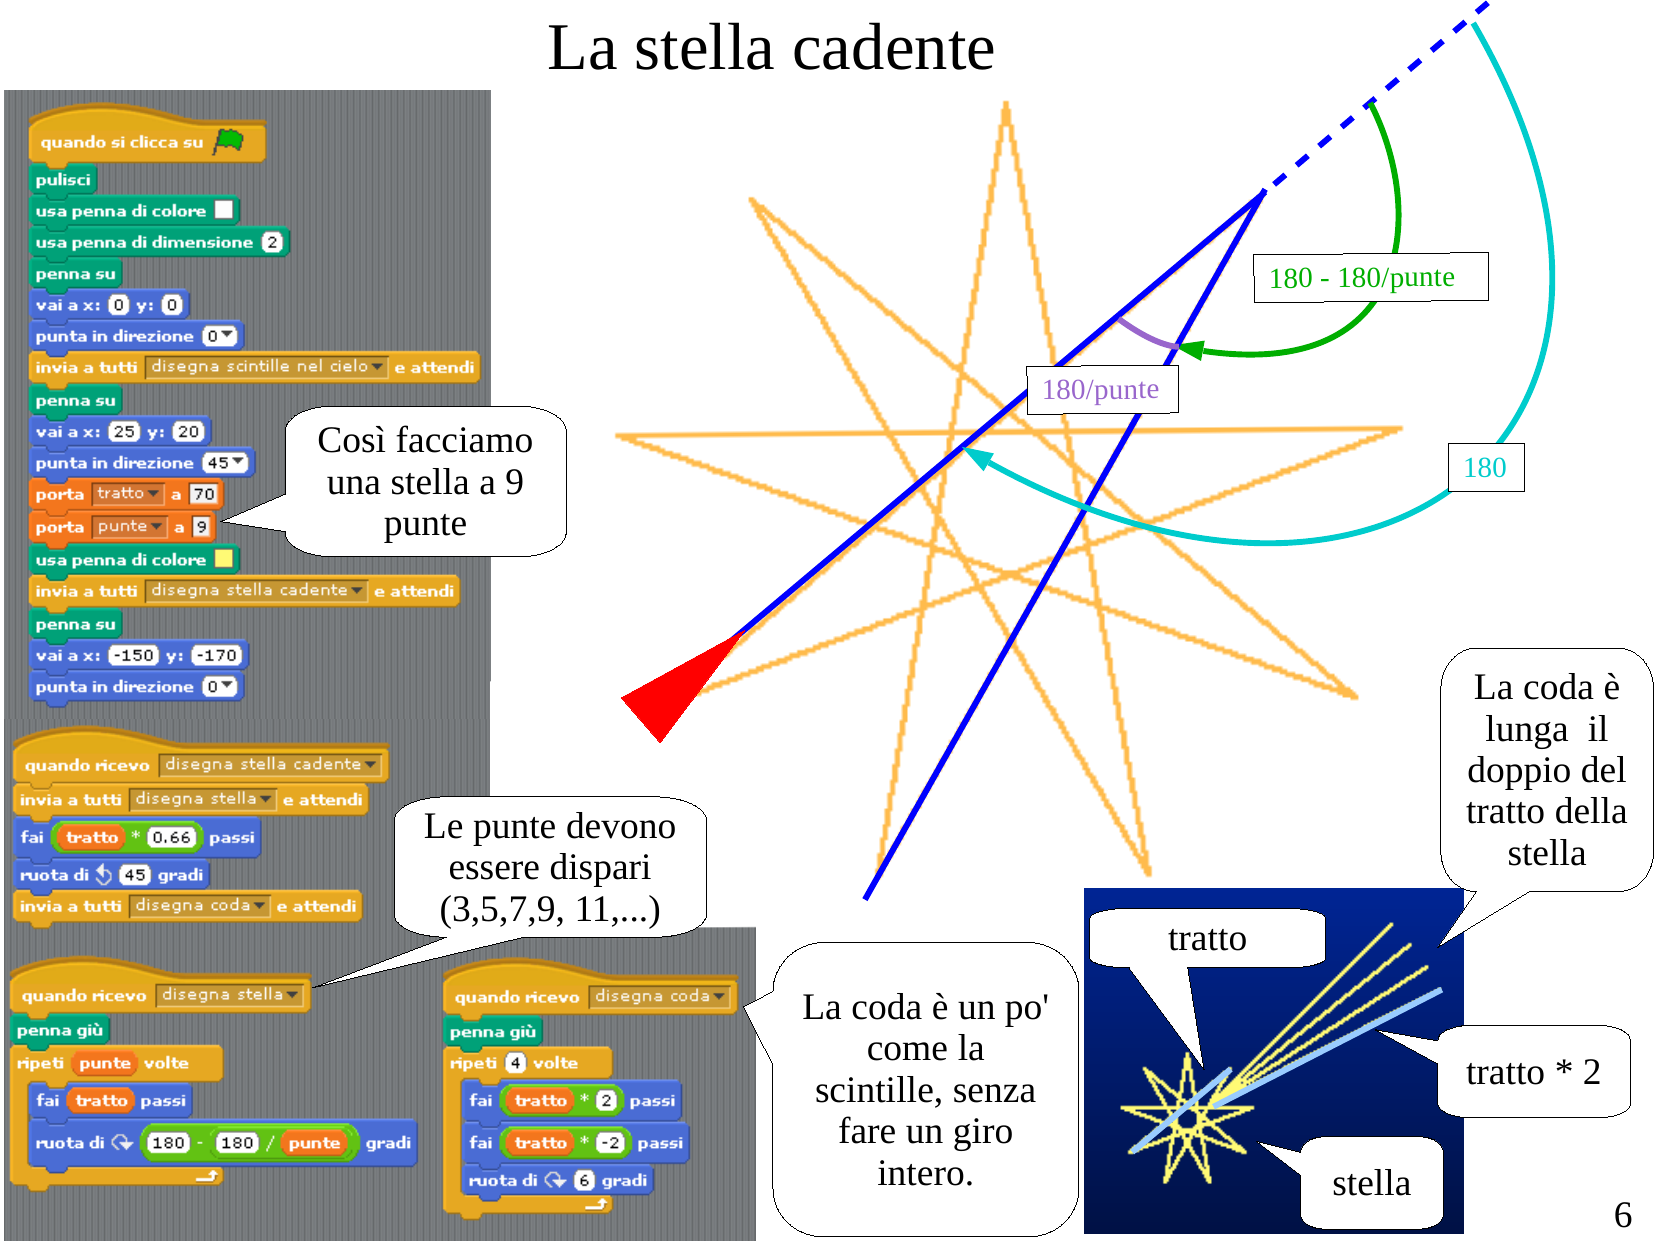

La stella cadente
180 - 180/punte
180/punte
180
Così facciamo una stella a 9 punte
La coda è lunga il doppio del tratto della stella
tratto
tratto * 2
stella
La coda è un po' come la scintille, senza fare un giro intero.
Le punte devono essere dispari (3,5,7,9, 11,...)
6